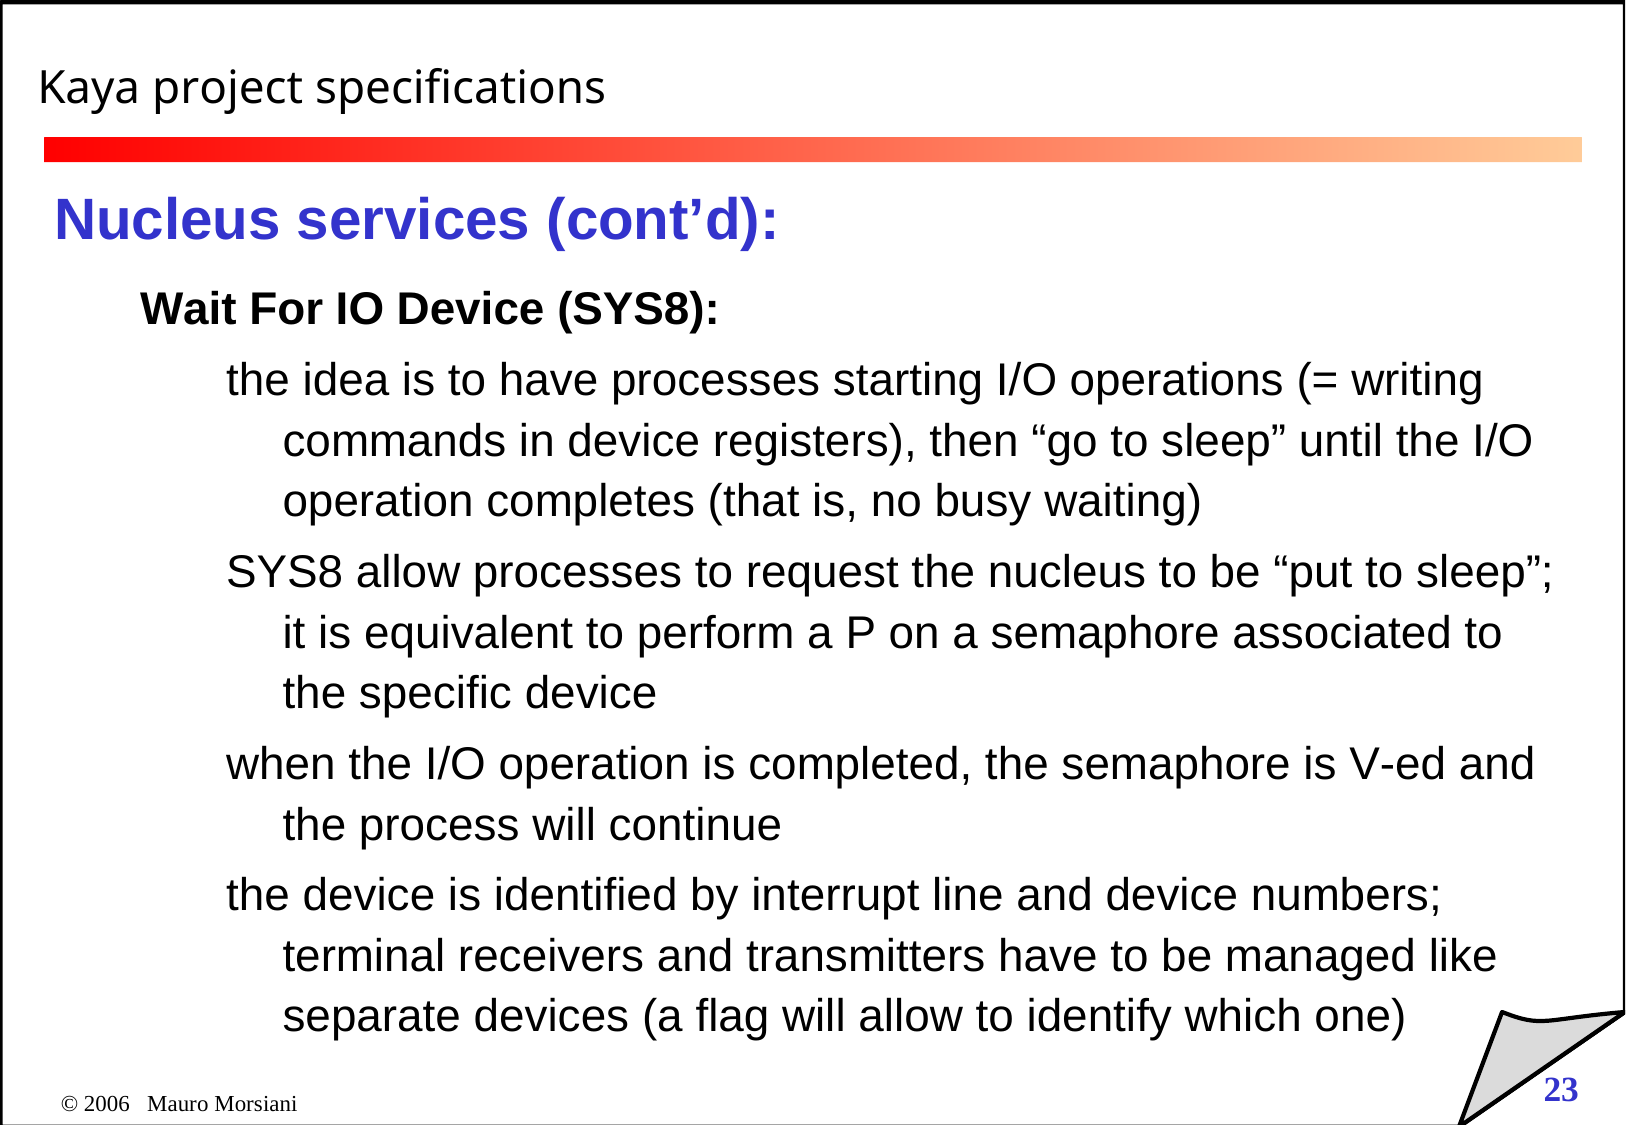

# Kaya project specifications
Nucleus services (cont’d):
Wait For IO Device (SYS8):
the idea is to have processes starting I/O operations (= writing commands in device registers), then “go to sleep” until the I/O operation completes (that is, no busy waiting)
SYS8 allow processes to request the nucleus to be “put to sleep”; it is equivalent to perform a P on a semaphore associated to the specific device
when the I/O operation is completed, the semaphore is V-ed and the process will continue
the device is identified by interrupt line and device numbers; terminal receivers and transmitters have to be managed like separate devices (a flag will allow to identify which one)